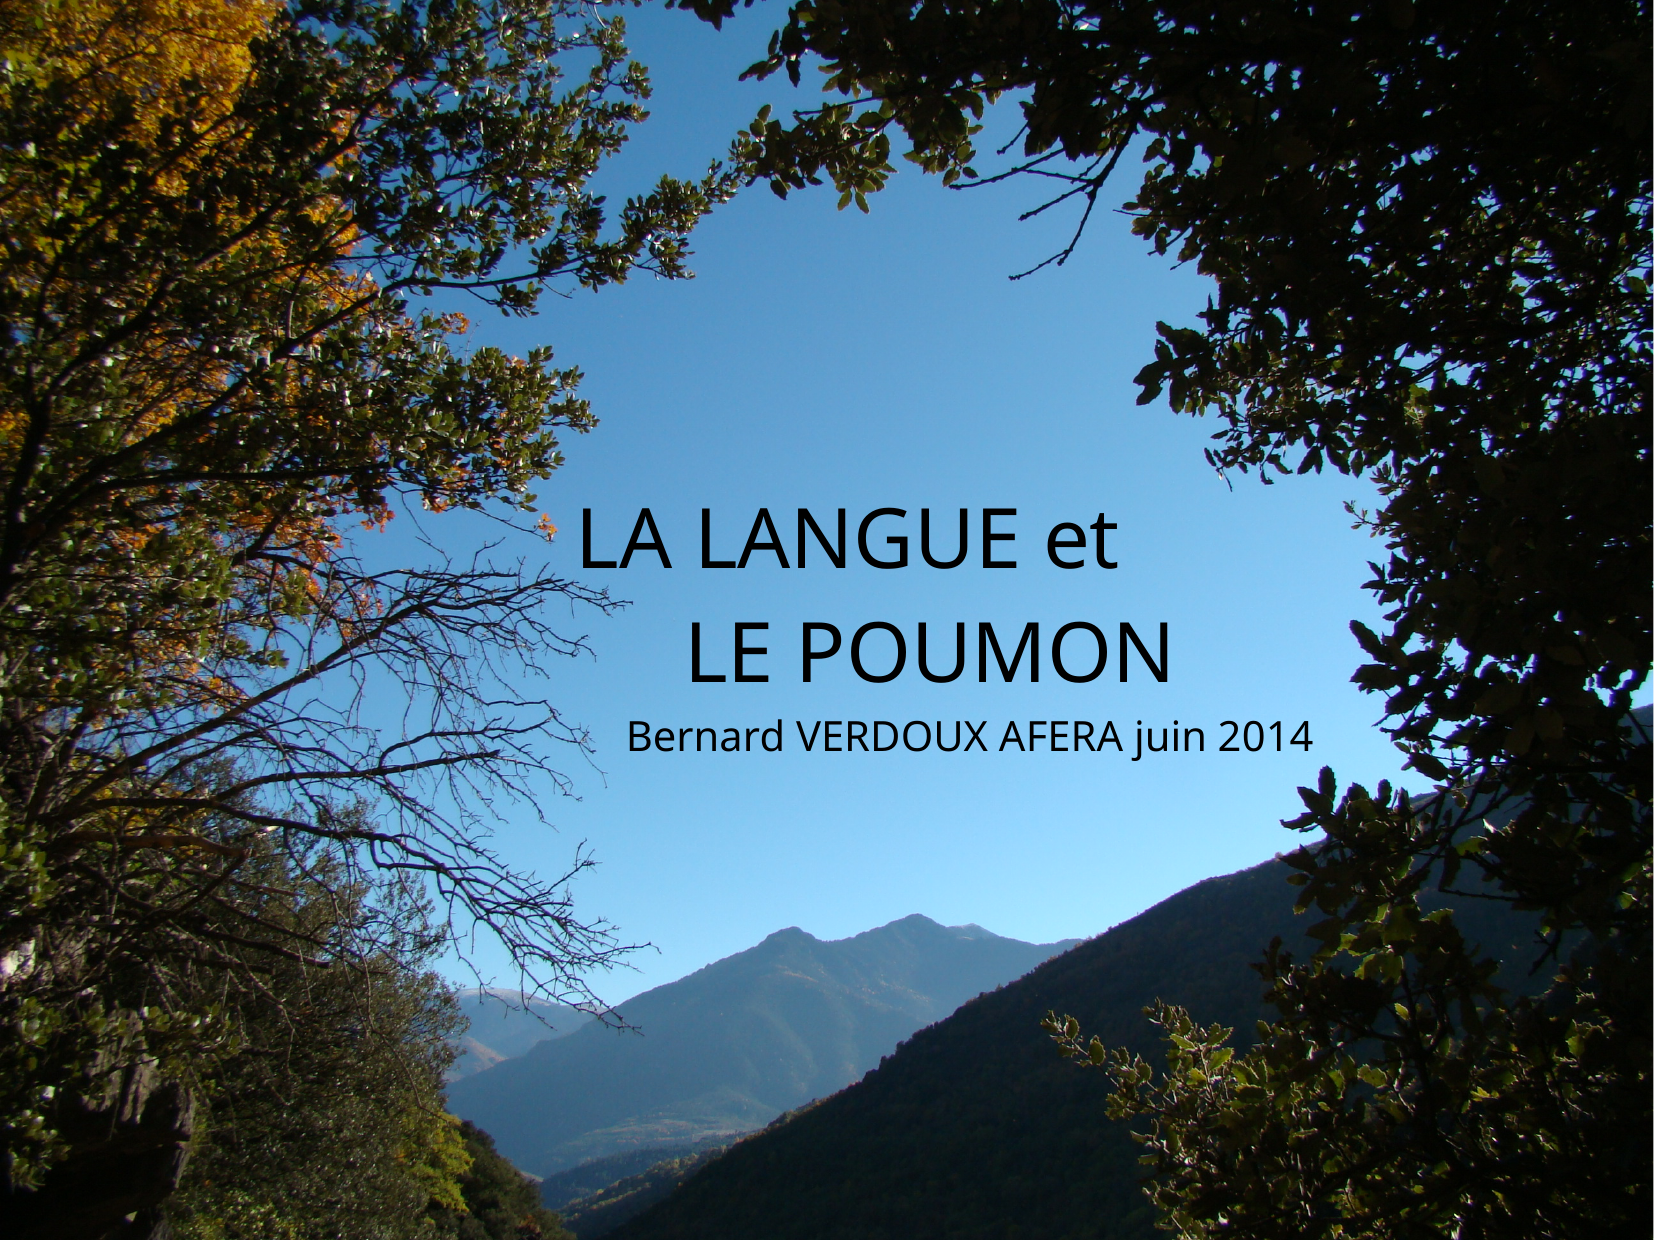

LA LANGUE et LE POUMON
Bernard VERDOUX AFERA juin 2014
Bernard VERDOUX AFERA juin 2014